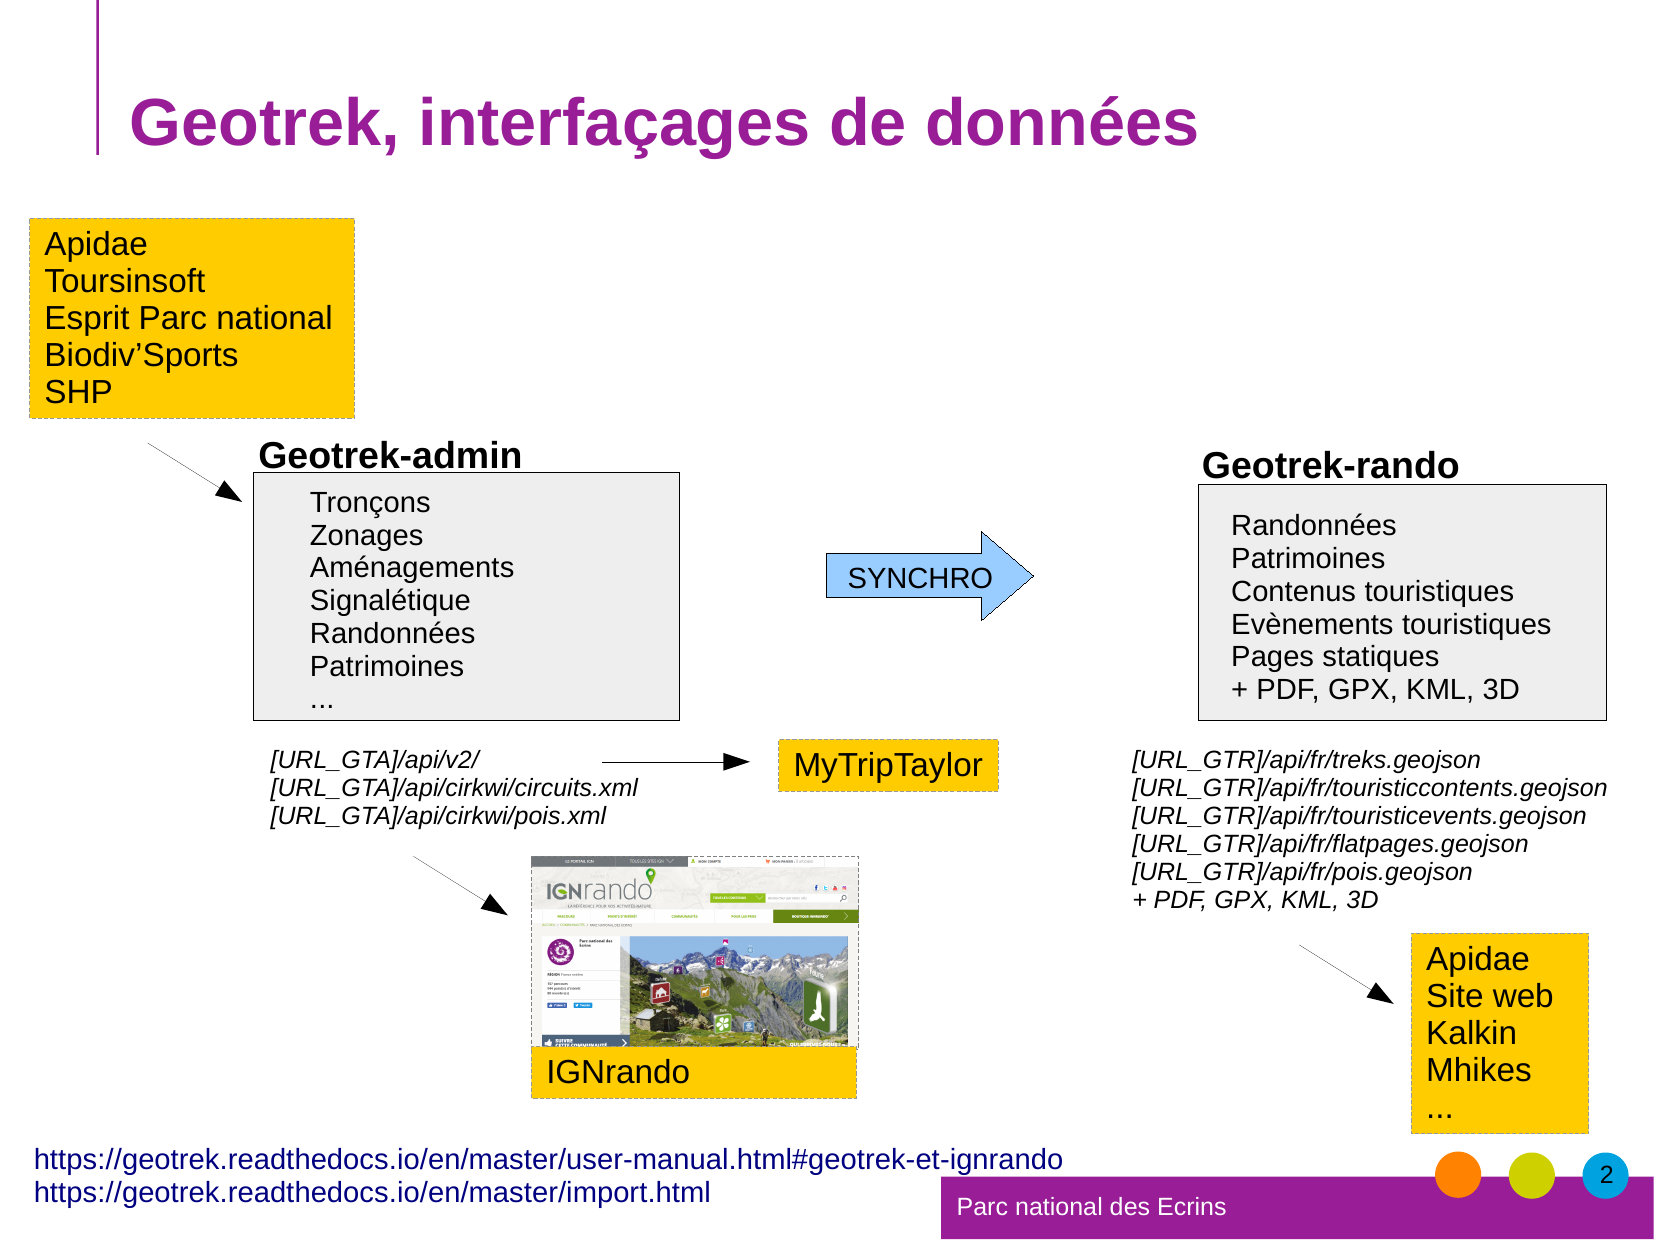

# Geotrek, interfaçages de données
Apidae
Toursinsoft
Esprit Parc national
Biodiv’Sports
SHP
Geotrek-admin
Geotrek-rando
Tronçons
Zonages
Aménagements
Signalétique
Randonnées
Patrimoines
...
Randonnées
Patrimoines
Contenus touristiques
Evènements touristiques
Pages statiques
+ PDF, GPX, KML, 3D
SYNCHRO
[URL_GTA]/api/v2/
[URL_GTA]/api/cirkwi/circuits.xml
[URL_GTA]/api/cirkwi/pois.xml
[URL_GTR]/api/fr/treks.geojson
[URL_GTR]/api/fr/touristiccontents.geojson
[URL_GTR]/api/fr/touristicevents.geojson
[URL_GTR]/api/fr/flatpages.geojson
[URL_GTR]/api/fr/pois.geojson
+ PDF, GPX, KML, 3D
MyTripTaylor
Apidae
Site web
Kalkin
Mhikes
...
IGNrando
https://geotrek.readthedocs.io/en/master/user-manual.html#geotrek-et-ignrando
https://geotrek.readthedocs.io/en/master/import.html